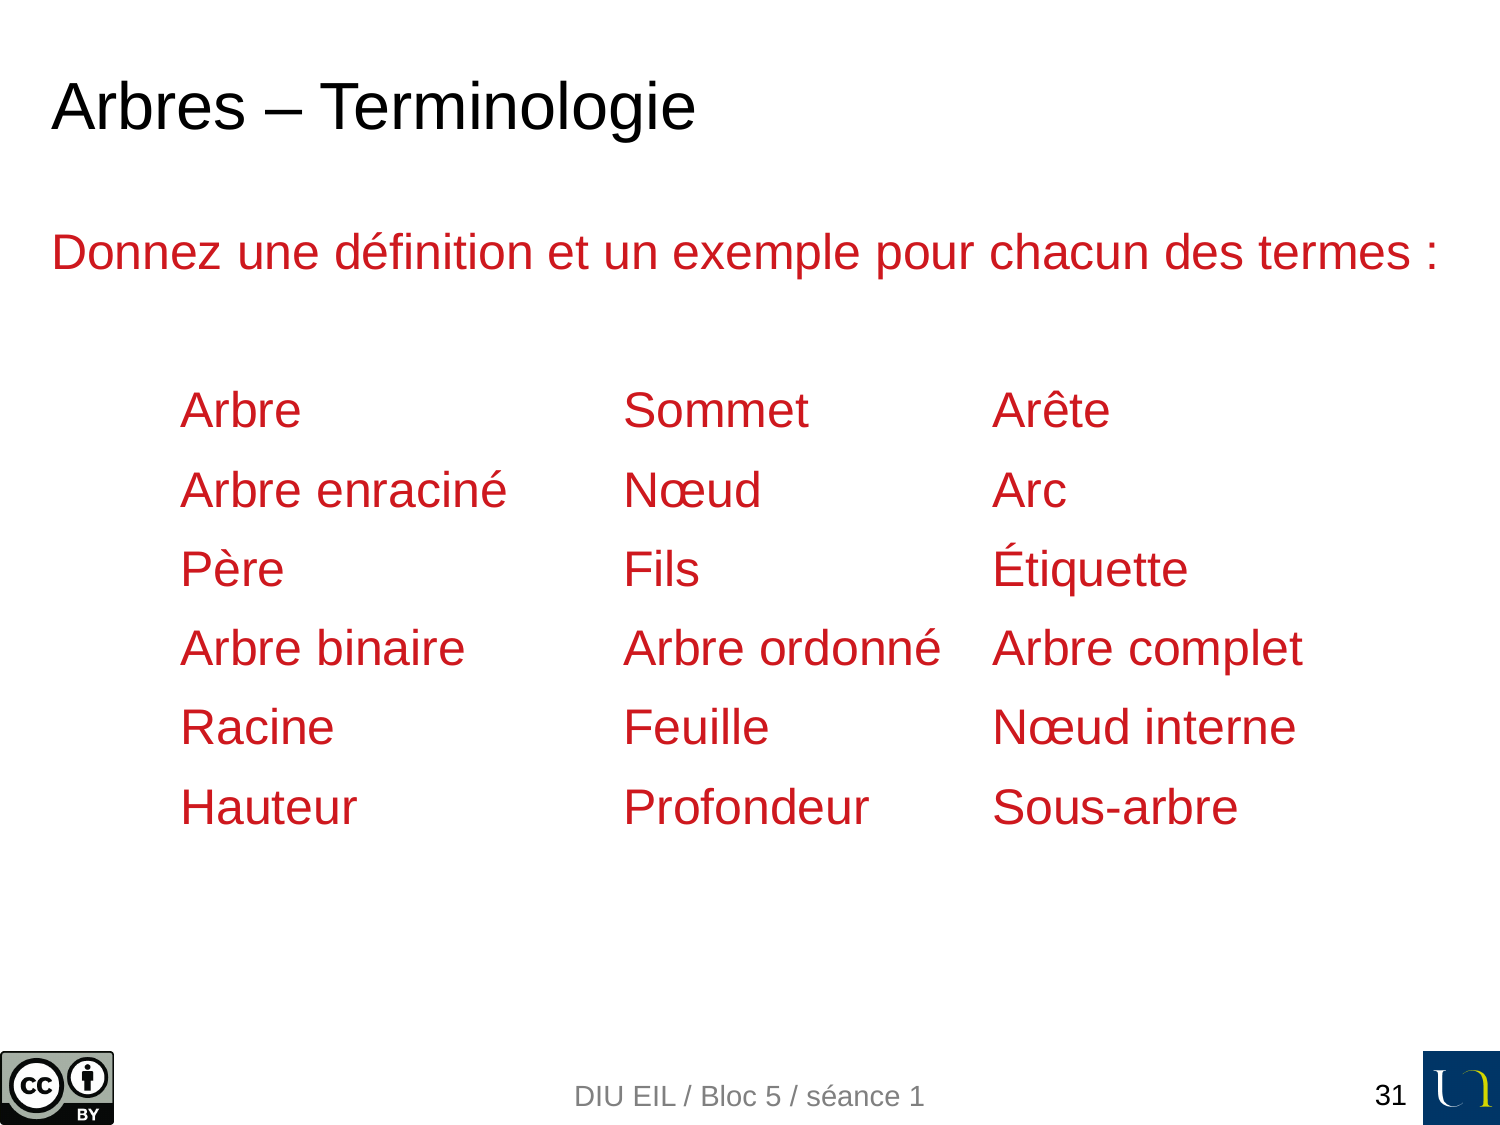

# Arbres – Terminologie
Donnez une définition et un exemple pour chacun des termes :
Arbre					Sommet			Arête
Arbre enraciné		Nœud				Arc
Père					Fils				Étiquette
Arbre binaire			Arbre ordonné	Arbre complet
Racine				Feuille				Nœud interne
Hauteur				Profondeur		Sous-arbre
31